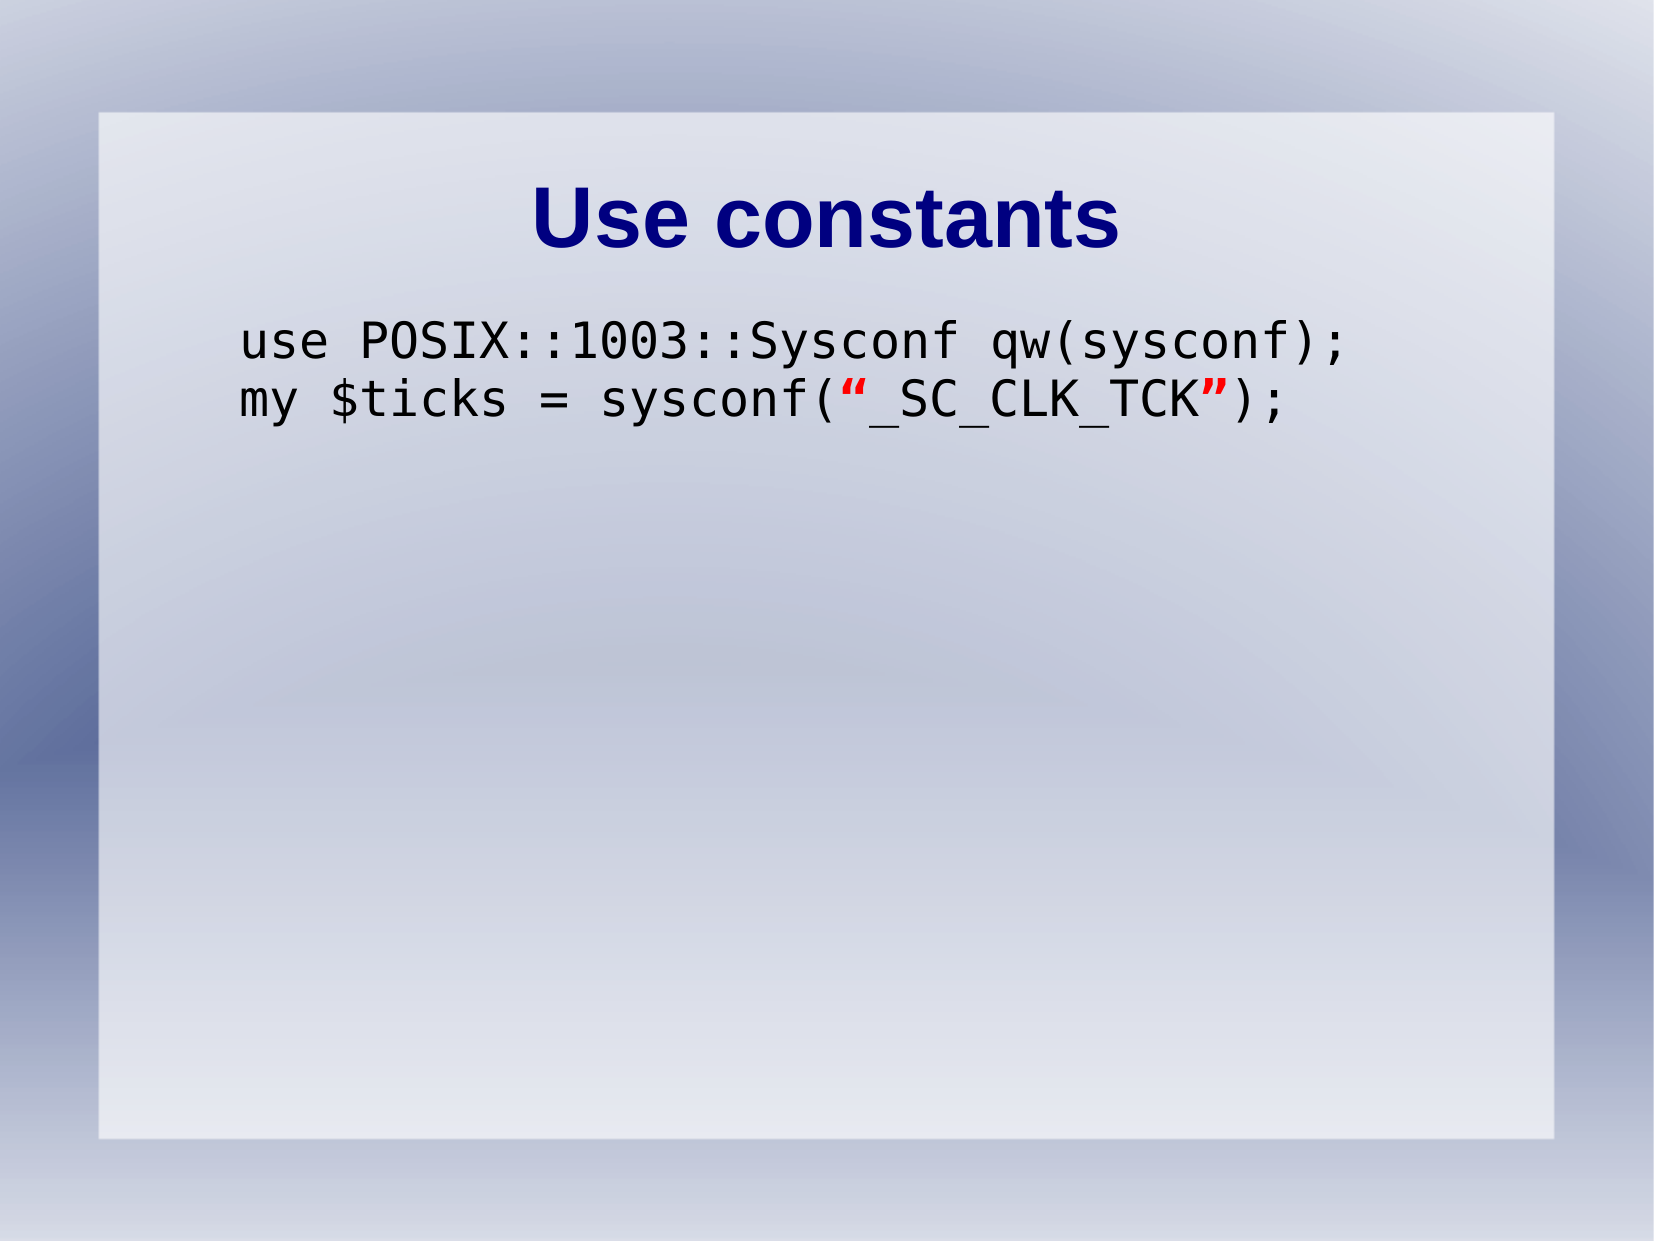

# Use constants
use POSIX::1003::Sysconf qw(sysconf);
my $ticks = sysconf(“_SC_CLK_TCK”);